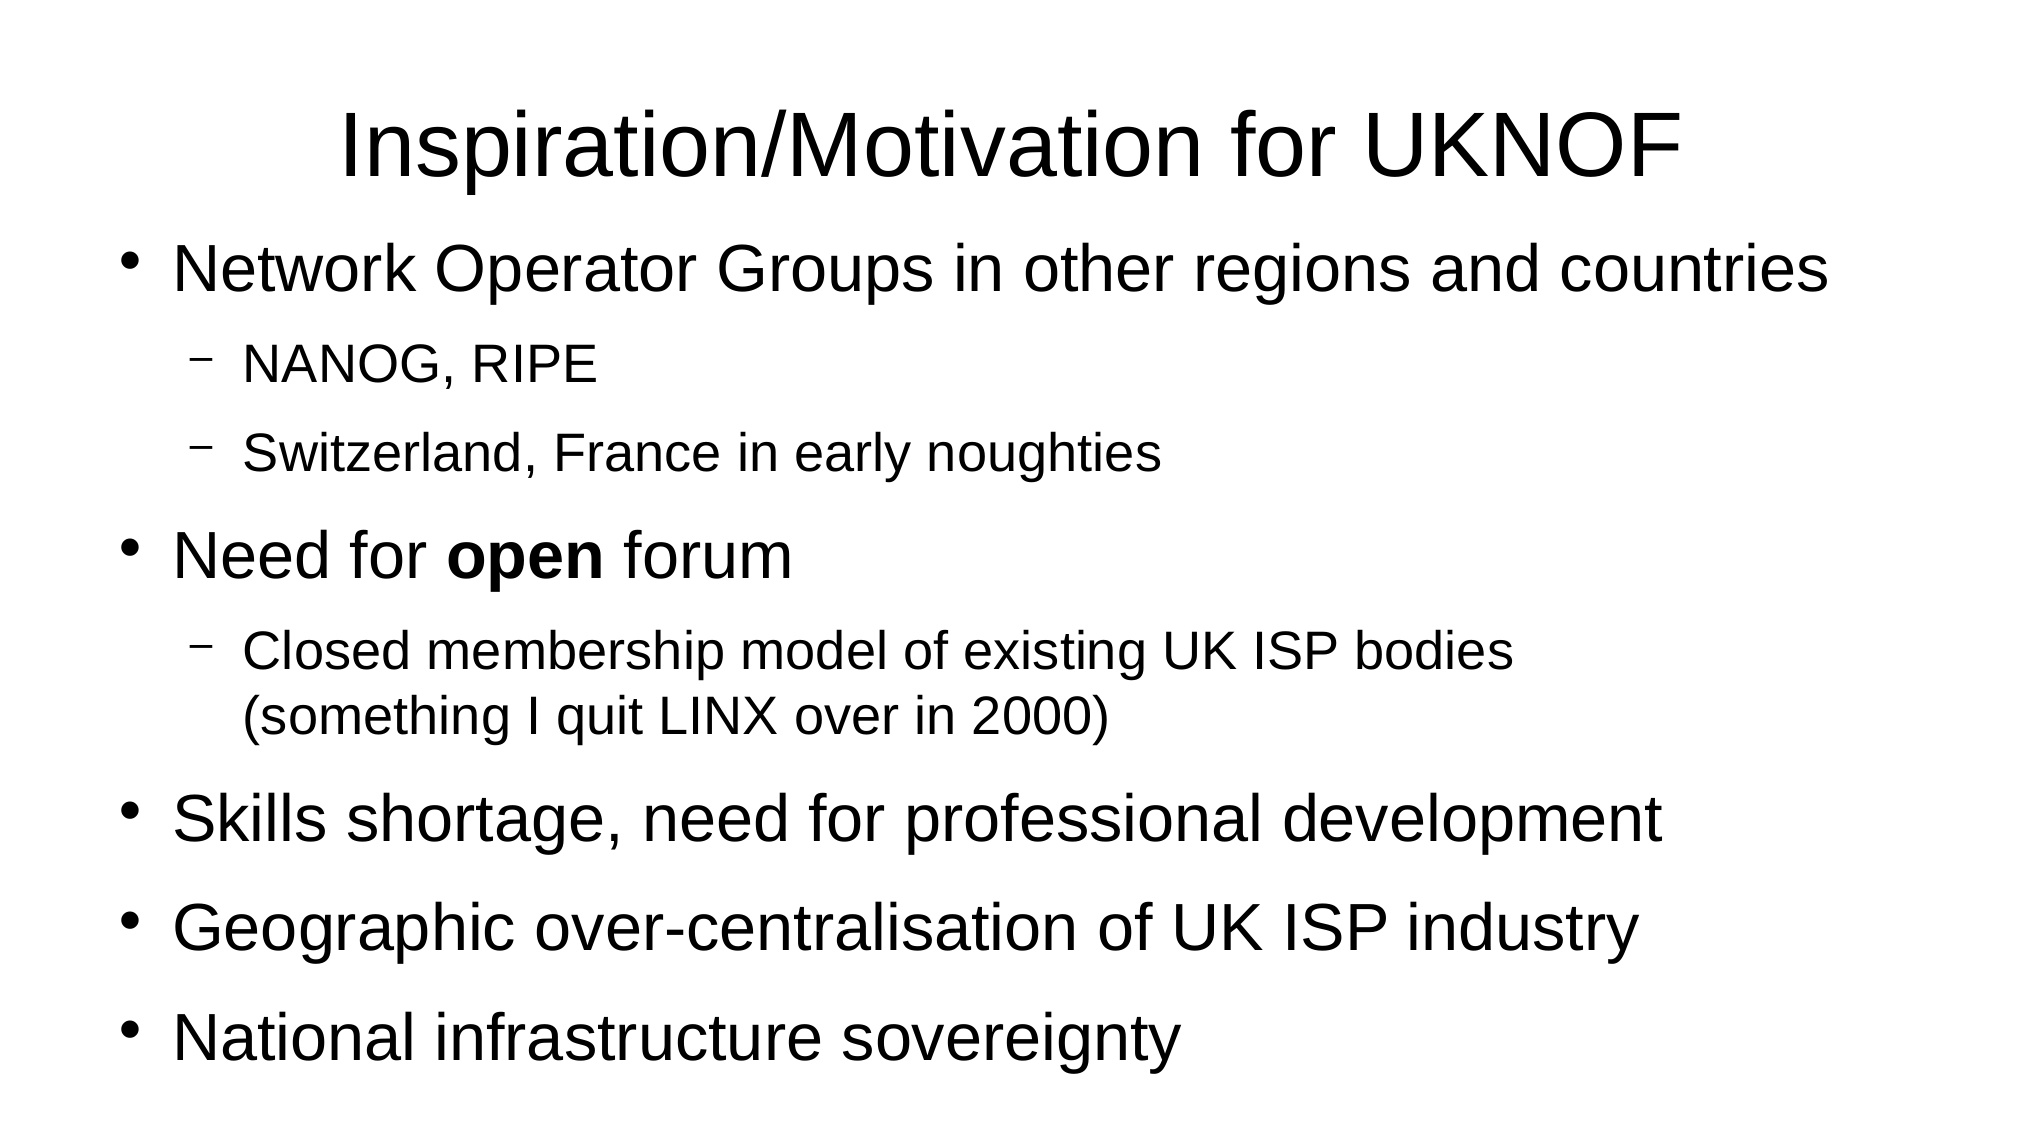

# Inspiration/Motivation for UKNOF
Network Operator Groups in other regions and countries
NANOG, RIPE
Switzerland, France in early noughties
Need for open forum
Closed membership model of existing UK ISP bodies
(something I quit LINX over in 2000)
Skills shortage, need for professional development
Geographic over-centralisation of UK ISP industry
National infrastructure sovereignty